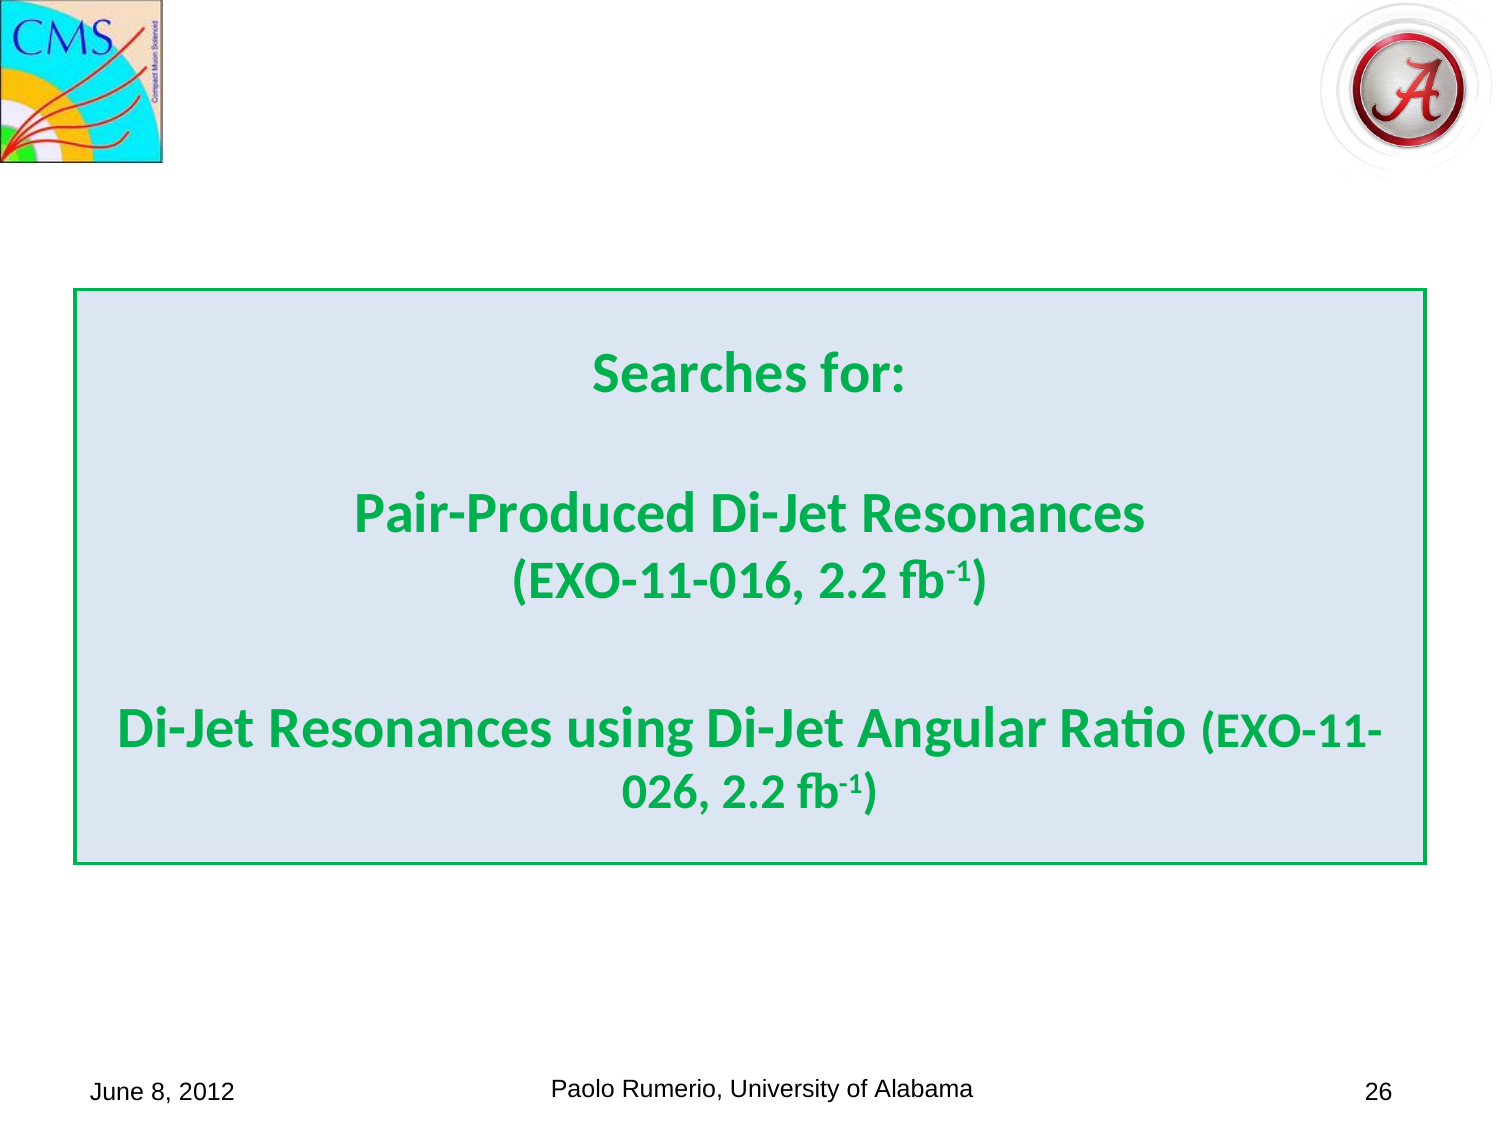

Searches for:
Pair-Produced Di-Jet Resonances
(EXO-11-016, 2.2 fb-1)
Di-Jet Resonances using Di-Jet Angular Ratio (EXO-11-026, 2.2 fb-1)
Paolo Rumerio, Univ. of Alabama
June 8, 2012
26